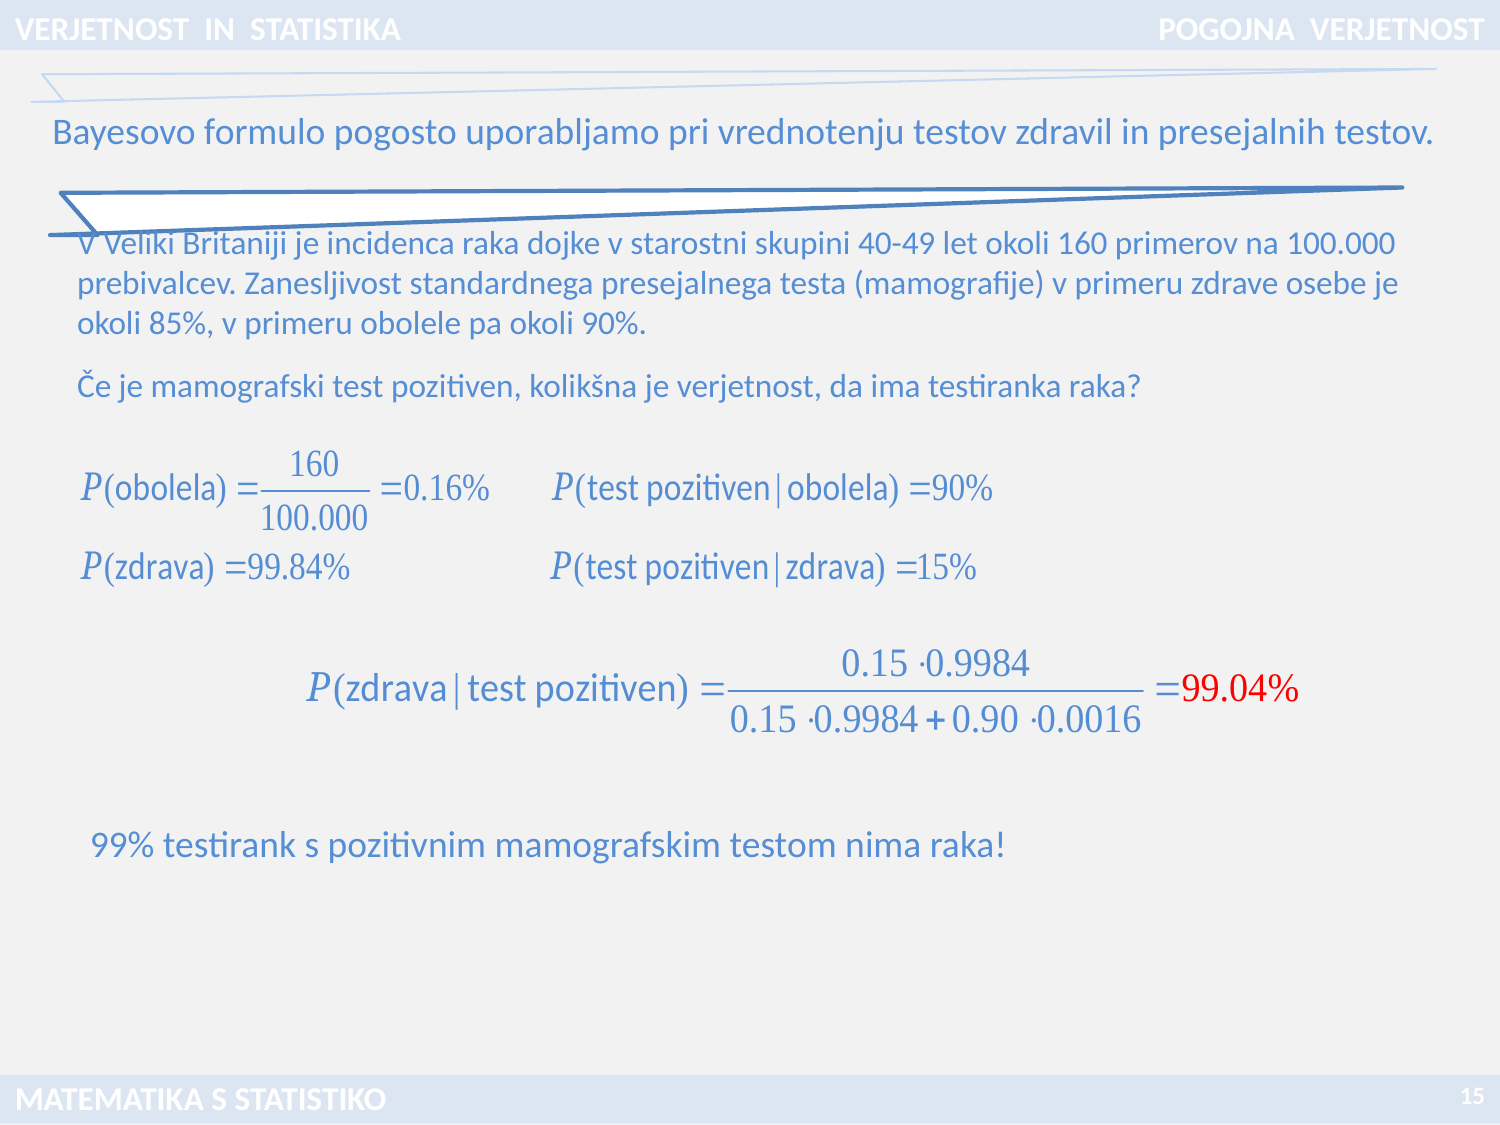

VERJETNOST IN STATISTIKA
POGOJNA VERJETNOST
Bayesovo formulo pogosto uporabljamo pri vrednotenju testov zdravil in presejalnih testov.
V Veliki Britaniji je incidenca raka dojke v starostni skupini 40-49 let okoli 160 primerov na 100.000 prebivalcev. Zanesljivost standardnega presejalnega testa (mamografije) v primeru zdrave osebe je okoli 85%, v primeru obolele pa okoli 90%.
Če je mamografski test pozitiven, kolikšna je verjetnost, da ima testiranka raka?
99% testirank s pozitivnim mamografskim testom nima raka!
MATEMATIKA S STATISTIKO